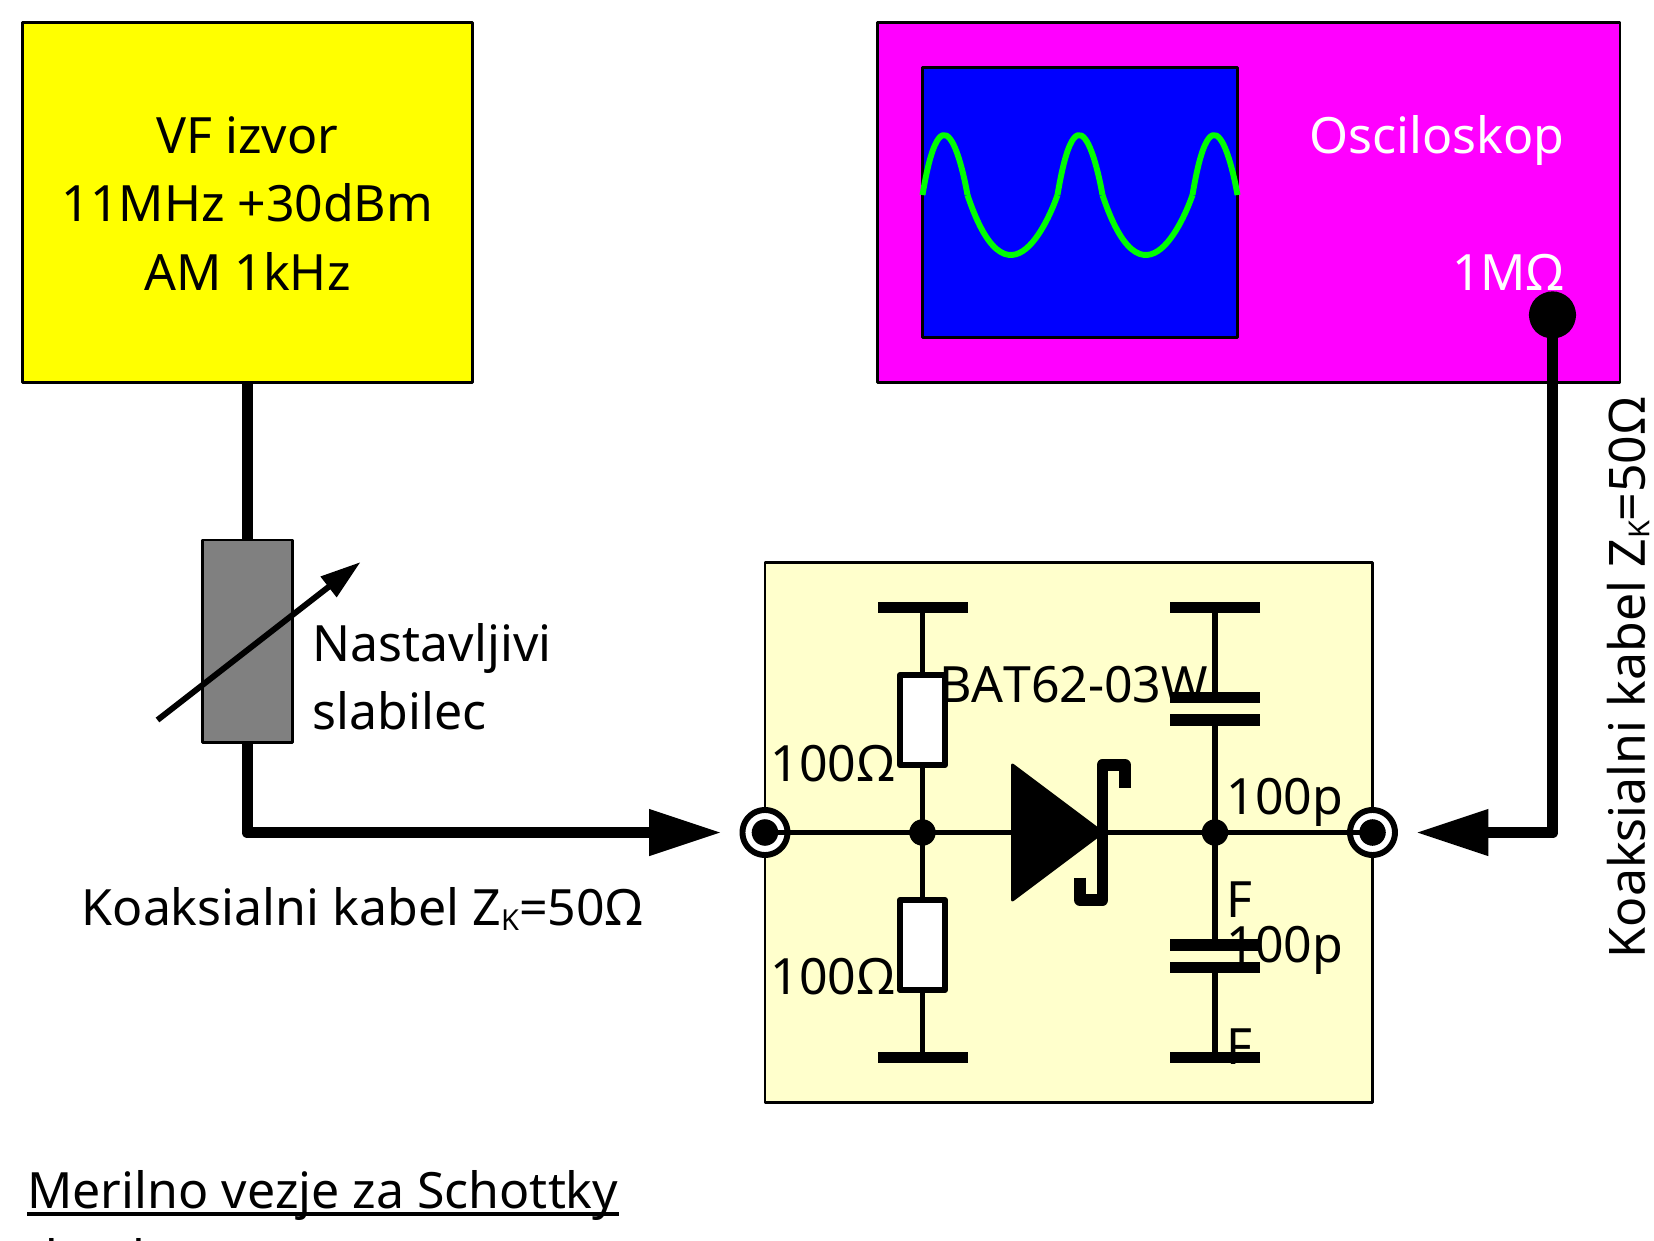

VF izvor
11MHz +30dBm
AM 1kHz
 Osciloskop
1MΩ
Nastavljivi
slabilec
BAT62-03W
Koaksialni kabel ZK=50Ω
100Ω
100pF
Koaksialni kabel ZK=50Ω
100pF
100Ω
Merilno vezje za Schottky detektor